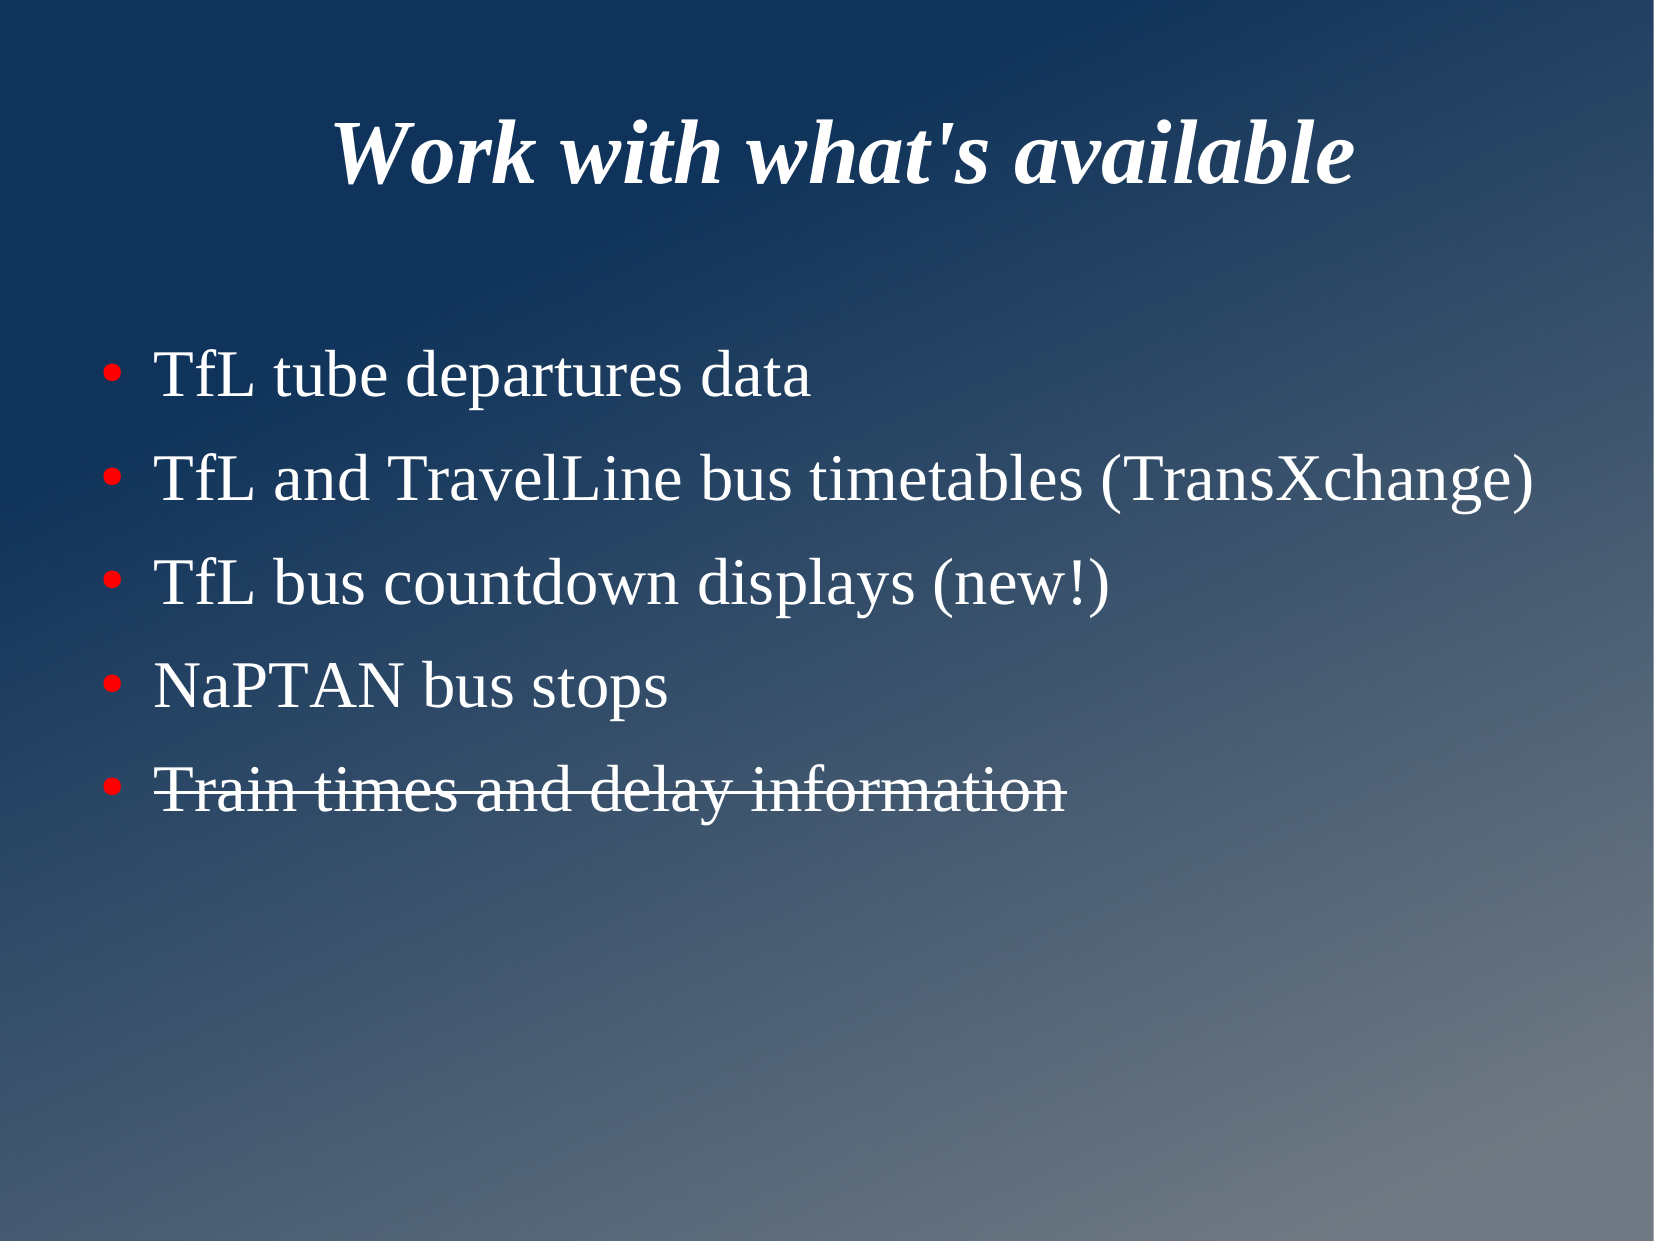

# Work with what's available
TfL tube departures data
TfL and TravelLine bus timetables (TransXchange)
TfL bus countdown displays (new!)
NaPTAN bus stops
Train times and delay information